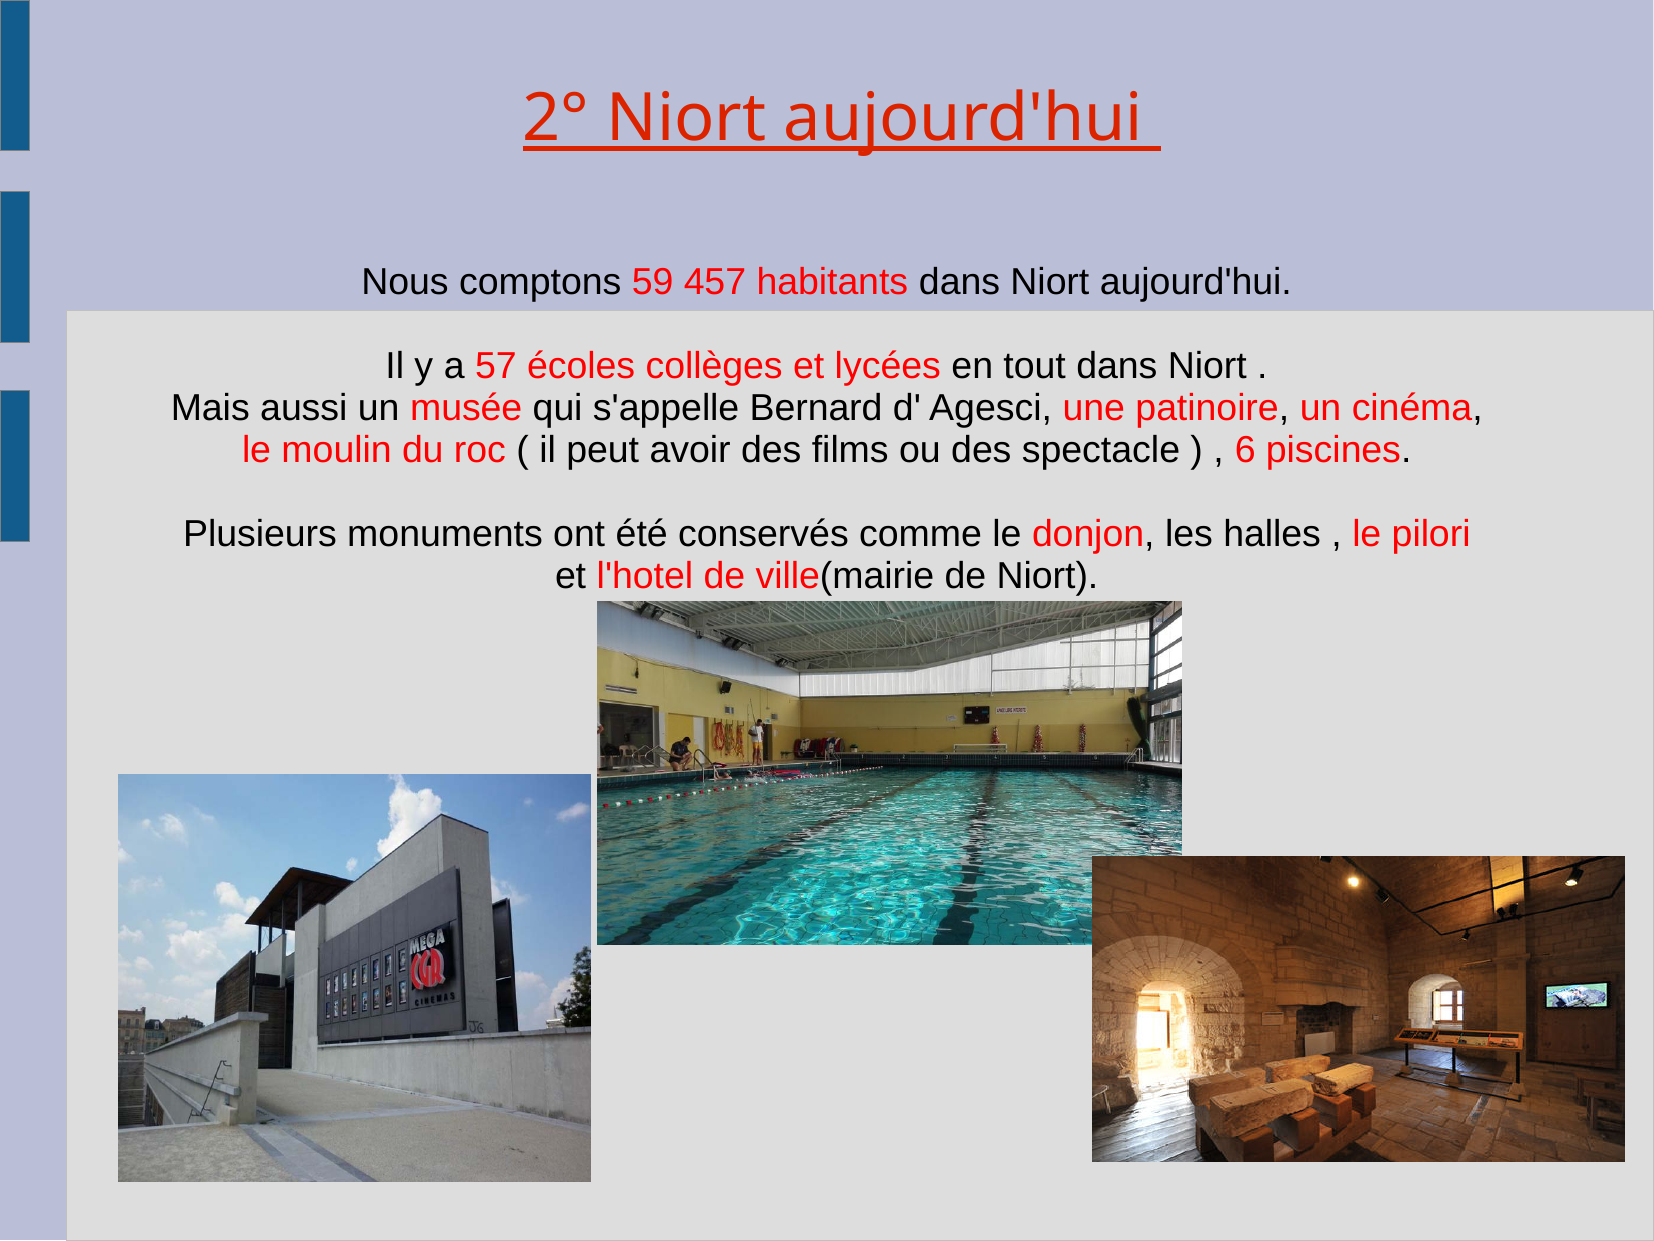

2° Niort aujourd'hui
Nous comptons 59 457 habitants dans Niort aujourd'hui.
Il y a 57 écoles collèges et lycées en tout dans Niort .
Mais aussi un musée qui s'appelle Bernard d' Agesci, une patinoire, un cinéma, le moulin du roc ( il peut avoir des films ou des spectacle ) , 6 piscines.
Plusieurs monuments ont été conservés comme le donjon, les halles , le pilori et l'hotel de ville(mairie de Niort).